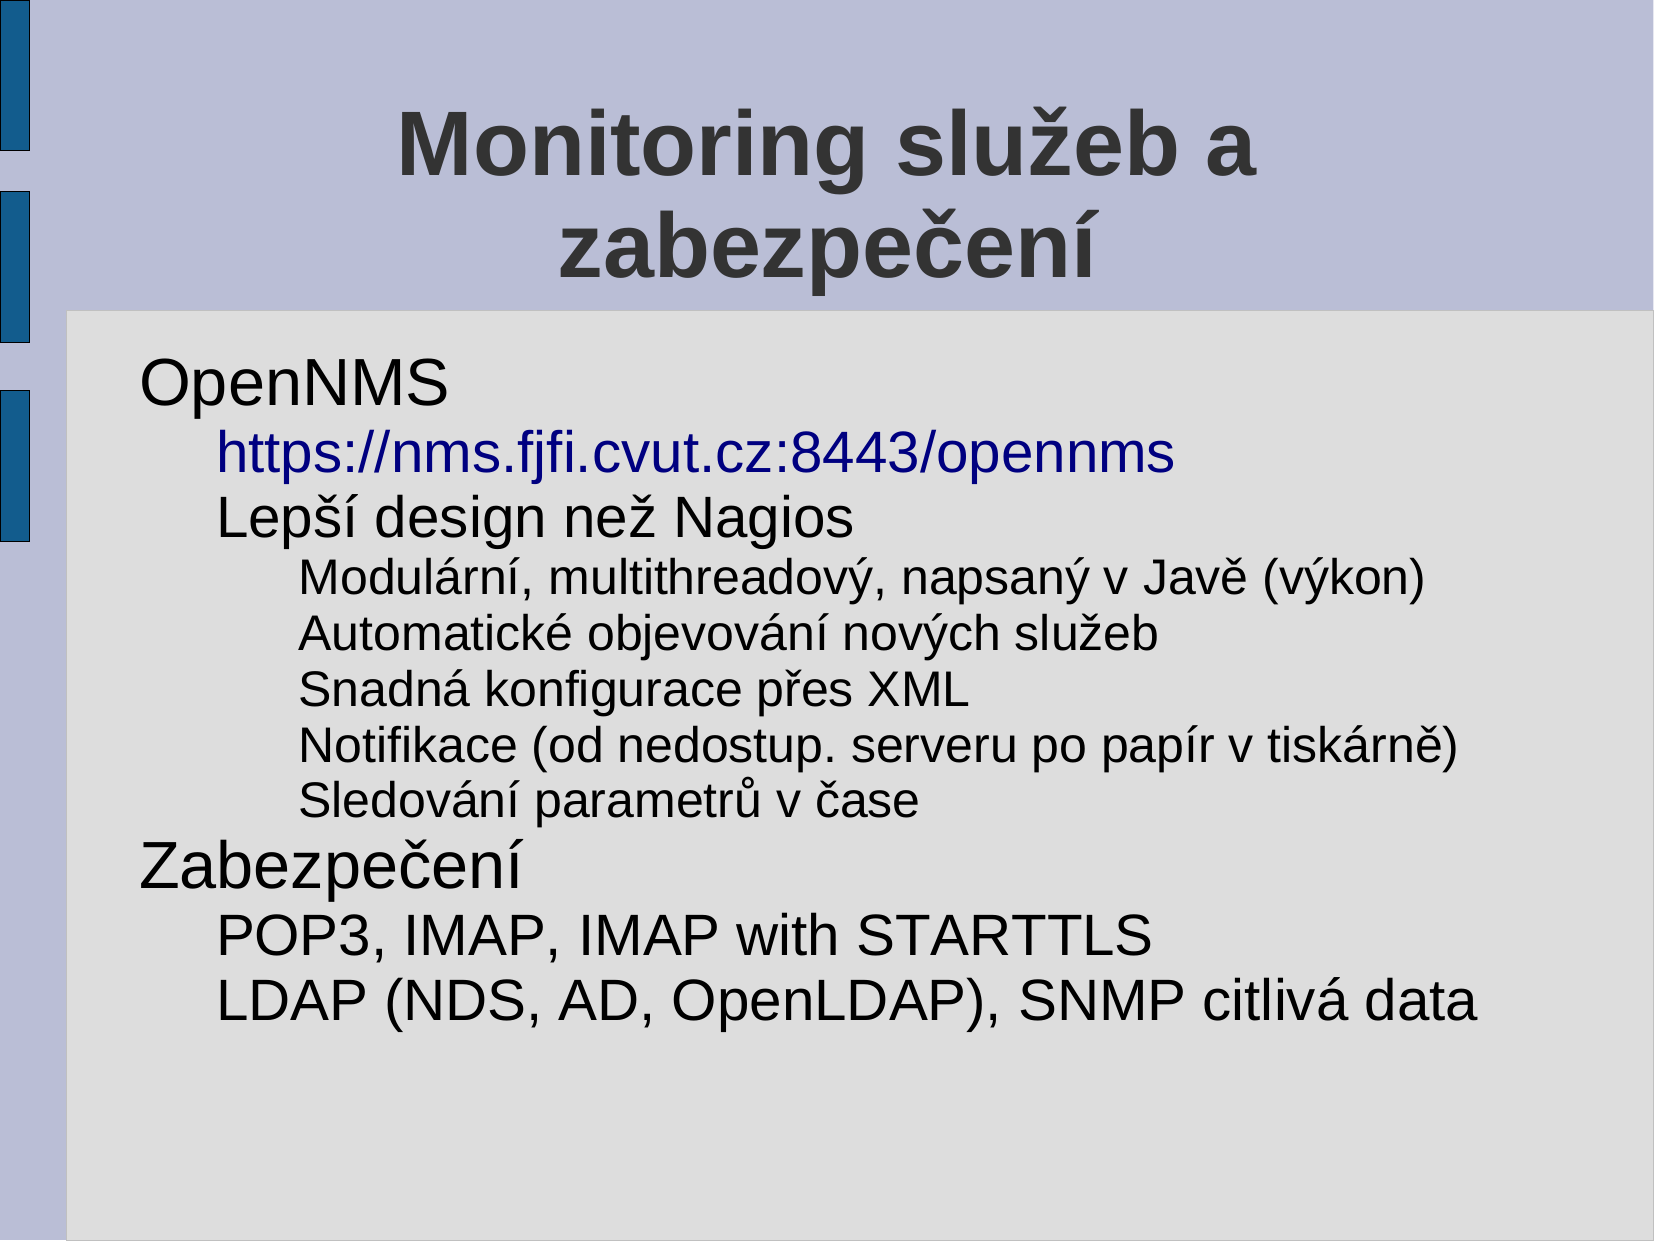

# Monitoring služeb a zabezpečení
OpenNMS
https://nms.fjfi.cvut.cz:8443/opennms
Lepší design než Nagios
Modulární, multithreadový, napsaný v Javě (výkon)
Automatické objevování nových služeb
Snadná konfigurace přes XML
Notifikace (od nedostup. serveru po papír v tiskárně)
Sledování parametrů v čase
Zabezpečení
POP3, IMAP, IMAP with STARTTLS
LDAP (NDS, AD, OpenLDAP), SNMP citlivá data